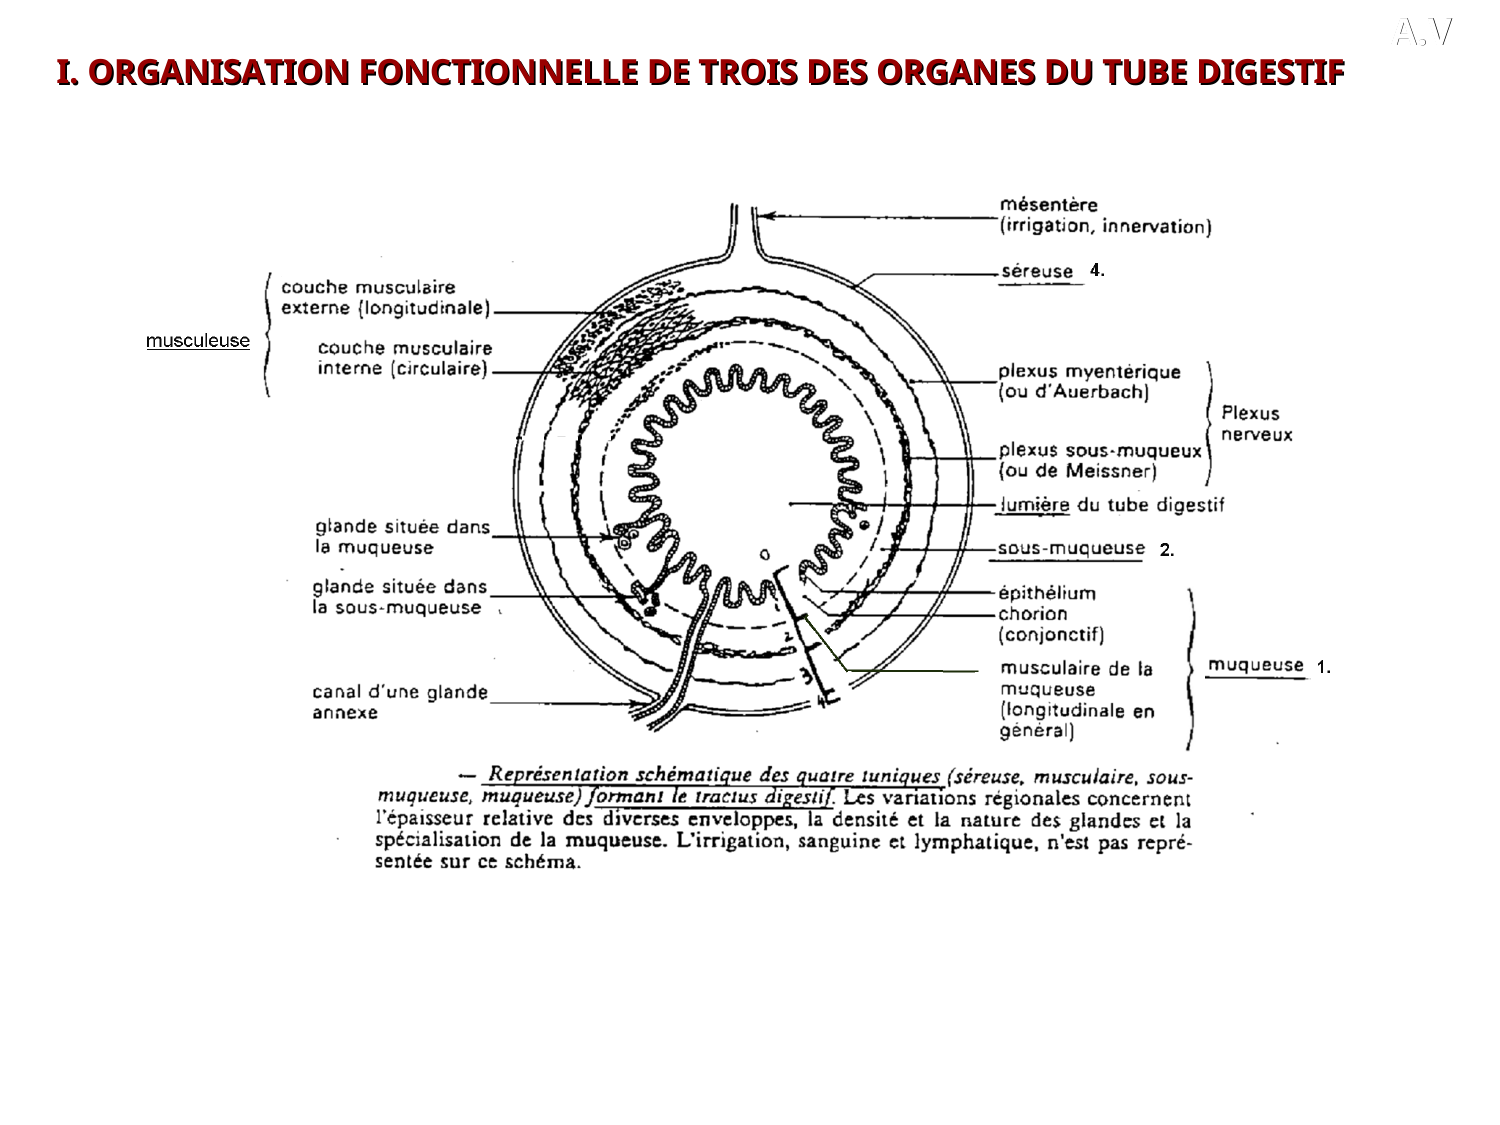

A.V
# I. ORGANISATION FONCTIONNELLE DE TROIS DES ORGANES DU TUBE DIGESTIF